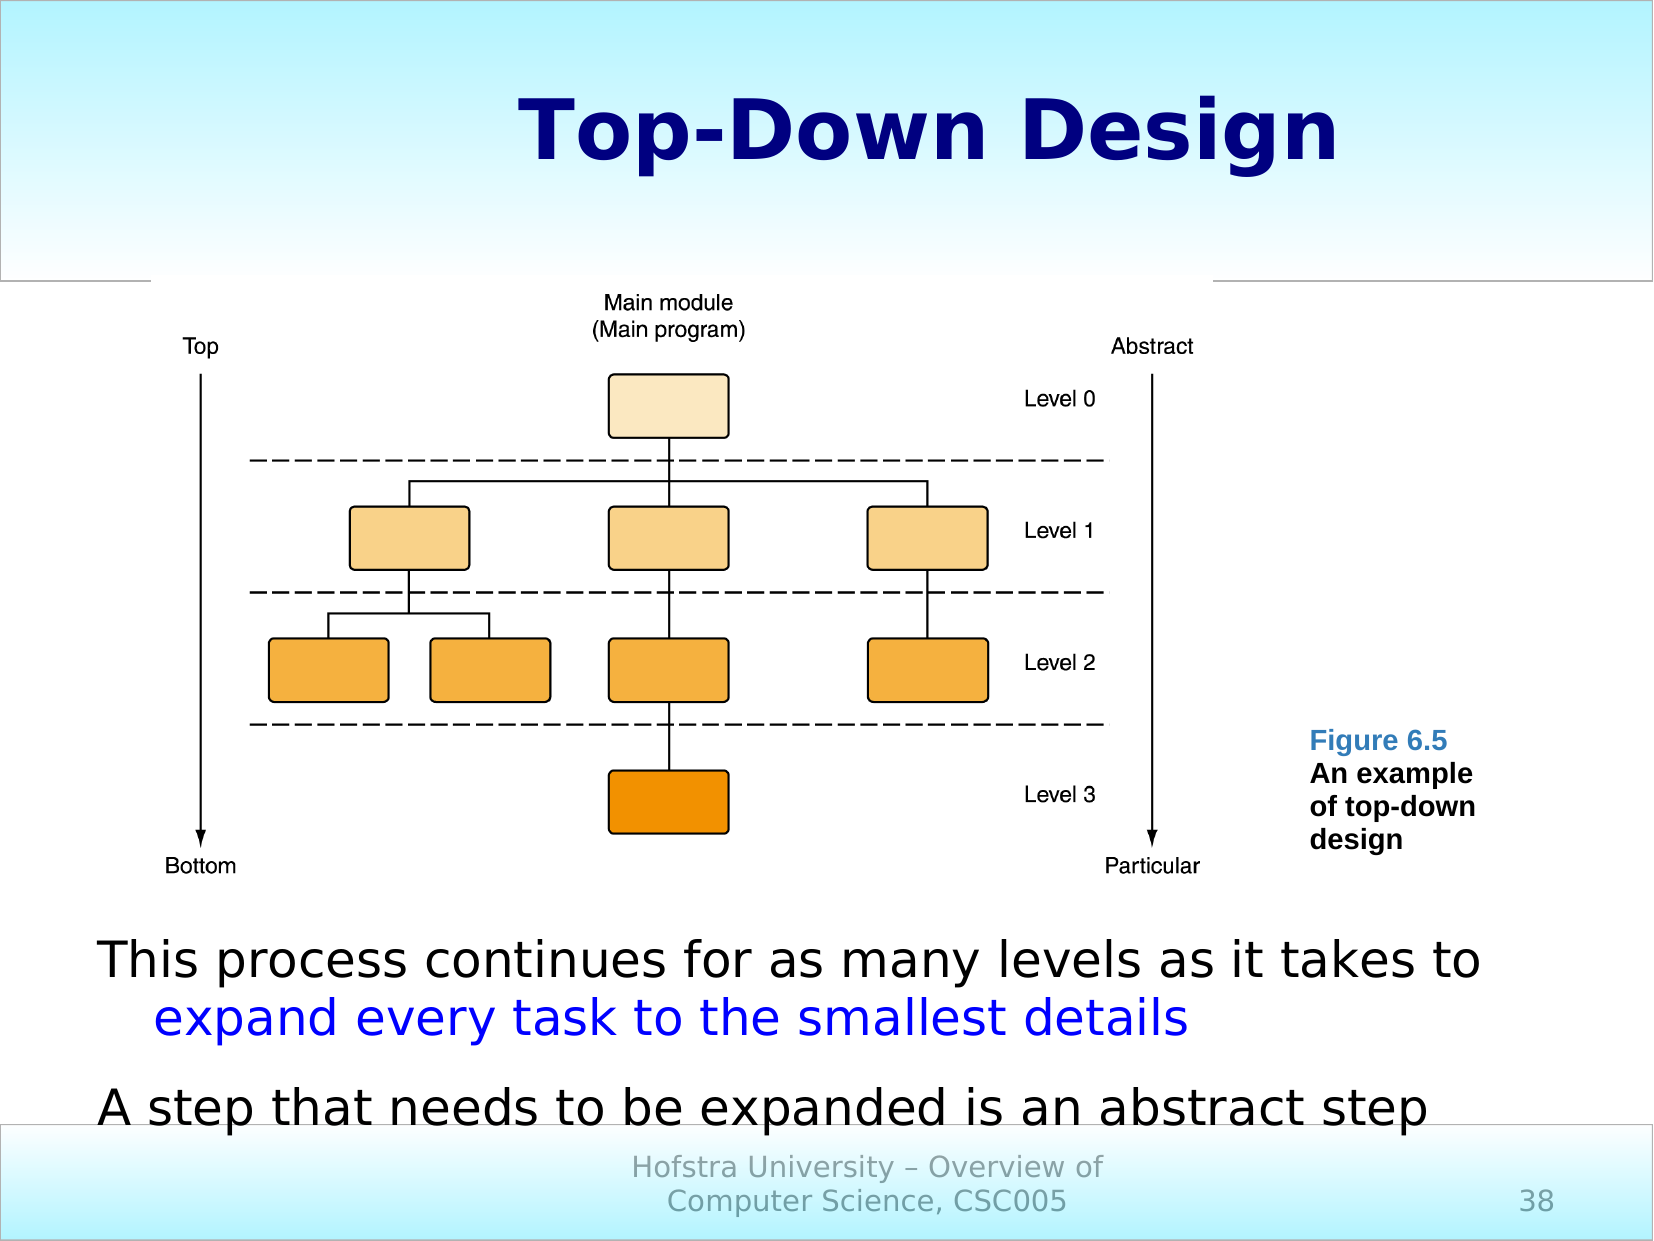

# Top-Down Design
Figure 6.5
An example
of top-down design
This process continues for as many levels as it takes to expand every task to the smallest details
A step that needs to be expanded is an abstract step
38